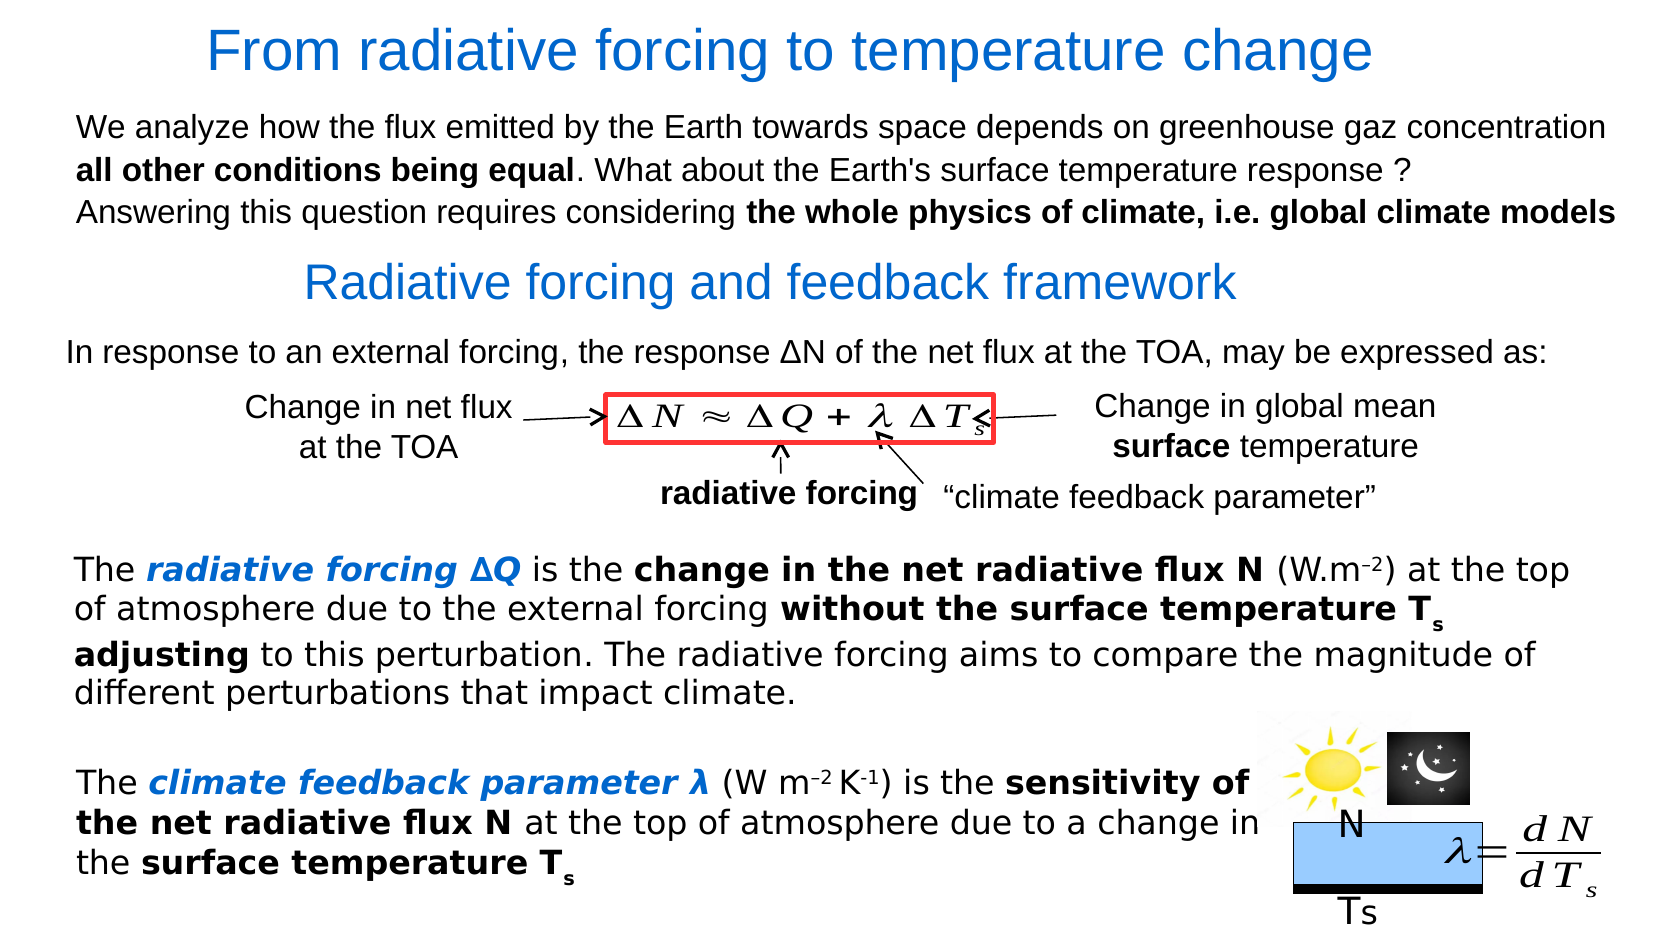

From radiative forcing to temperature change
We analyze how the flux emitted by the Earth towards space depends on greenhouse gaz concentration all other conditions being equal. What about the Earth's surface temperature response ?
Answering this question requires considering the whole physics of climate, i.e. global climate models
Radiative forcing and feedback framework
In response to an external forcing, the response ΔN of the net flux at the TOA, may be expressed as:
Change in global mean surface temperature
Change in net flux at the TOA
radiative forcing
“climate feedback parameter”
The radiative forcing ∆Q is the change in the net radiative flux N (W.m–2) at the top of atmosphere due to the external forcing without the surface temperature Ts adjusting to this perturbation. The radiative forcing aims to compare the magnitude of different perturbations that impact climate.
N
Ts
The climate feedback parameter λ (W m–2 K-1) is the sensitivity of the net radiative flux N at the top of atmosphere due to a change in the surface temperature Ts